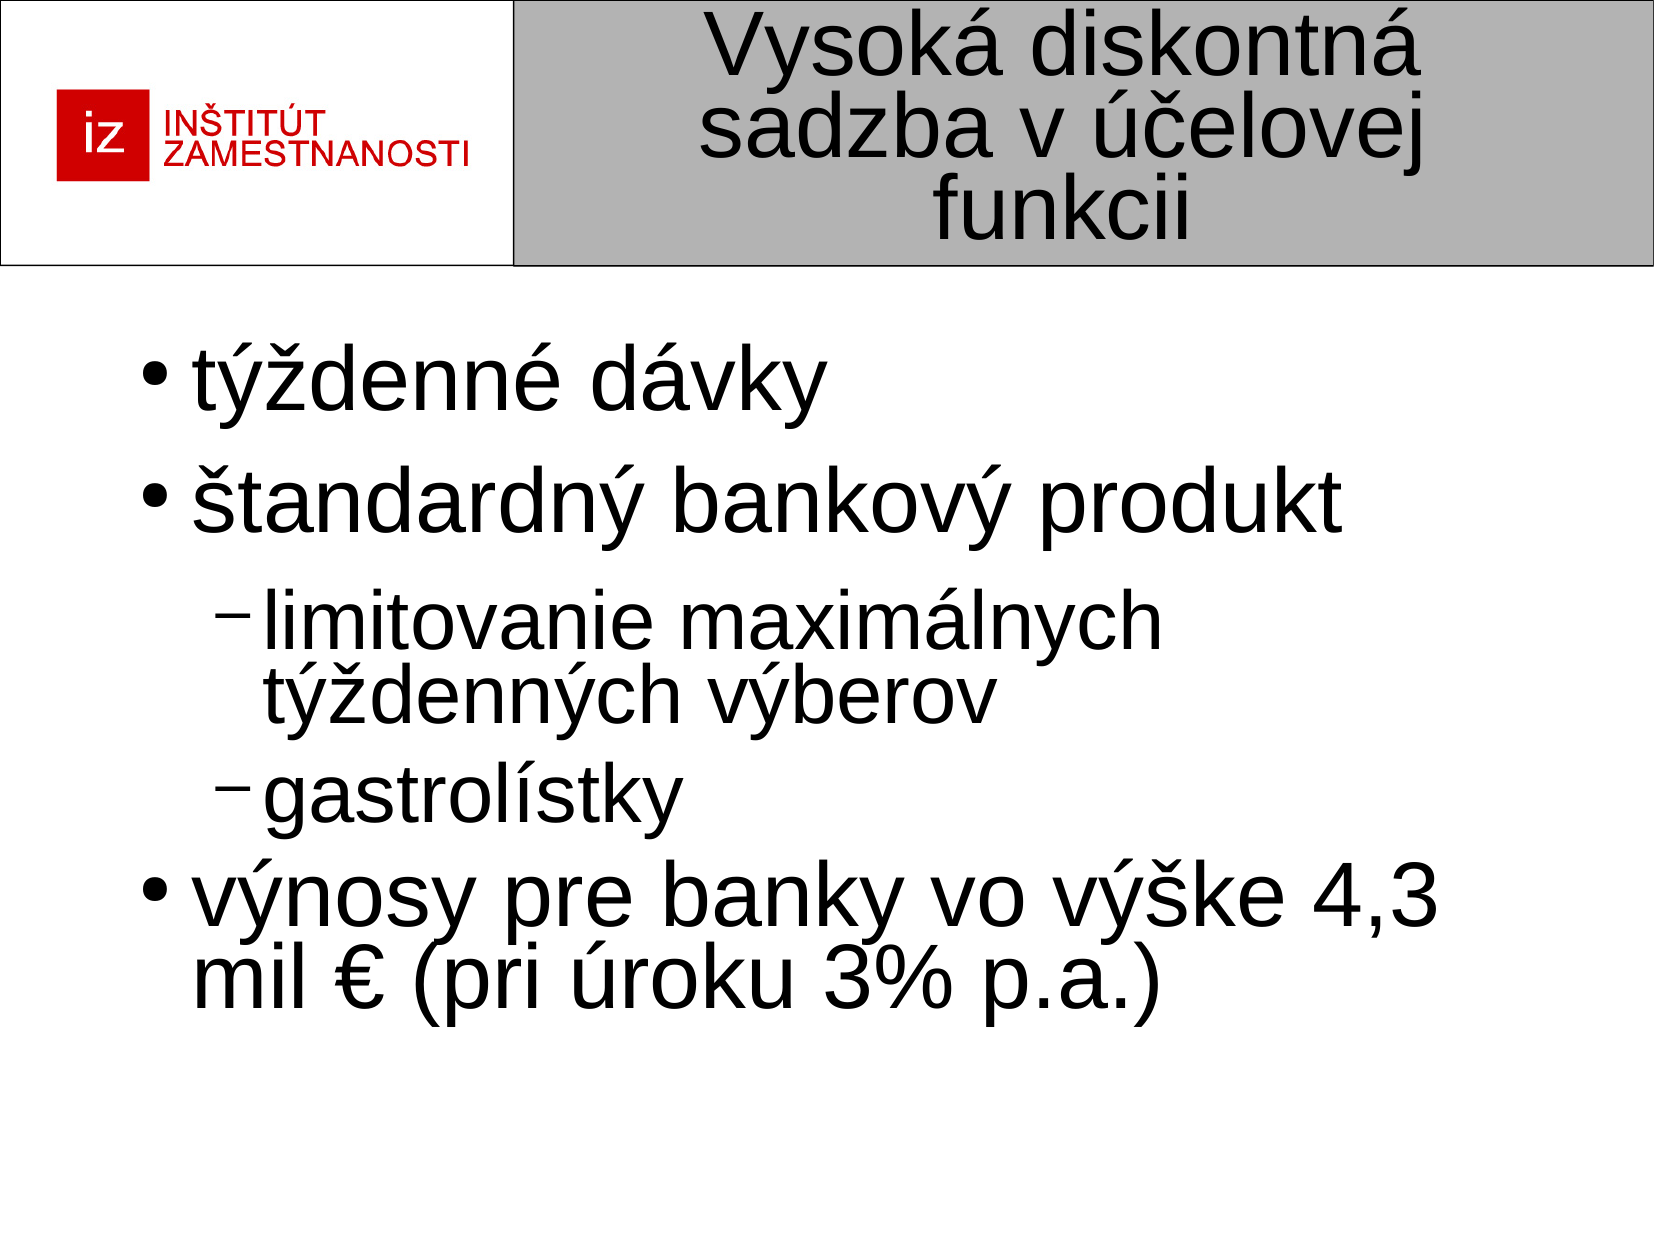

# Vysoká diskontná sadzba v účelovej funkcii
týždenné dávky
štandardný bankový produkt
limitovanie maximálnych týždenných výberov
gastrolístky
výnosy pre banky vo výške 4,3 mil € (pri úroku 3% p.a.)